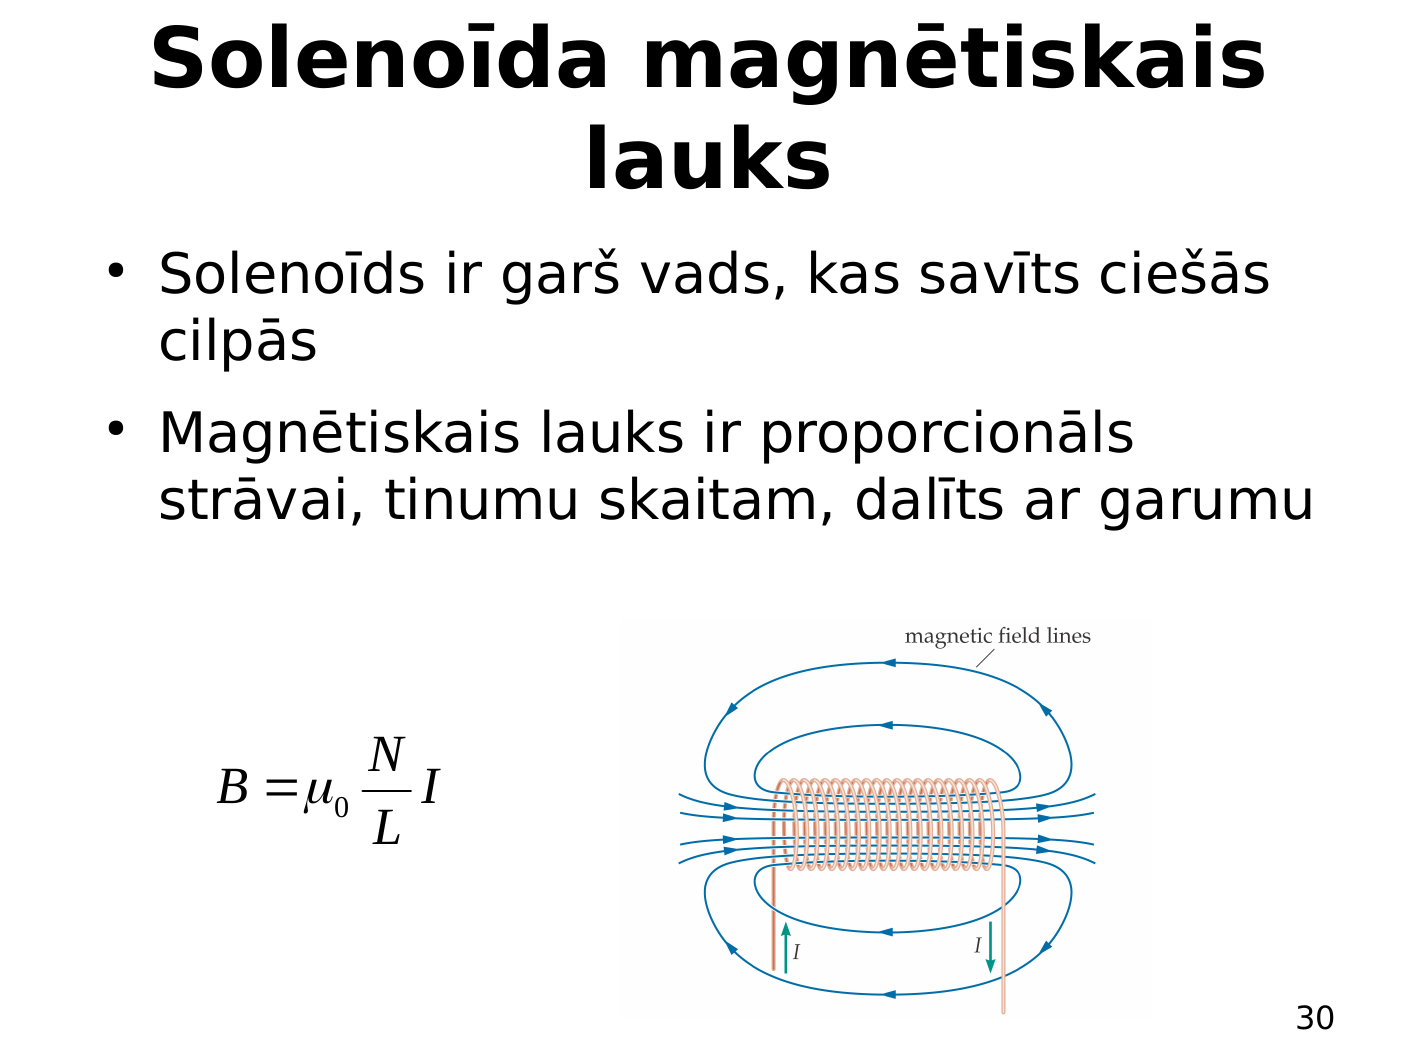

# Solenoīda magnētiskais lauks
Solenoīds ir garš vads, kas savīts ciešās cilpās
Magnētiskais lauks ir proporcionāls strāvai, tinumu skaitam, dalīts ar garumu